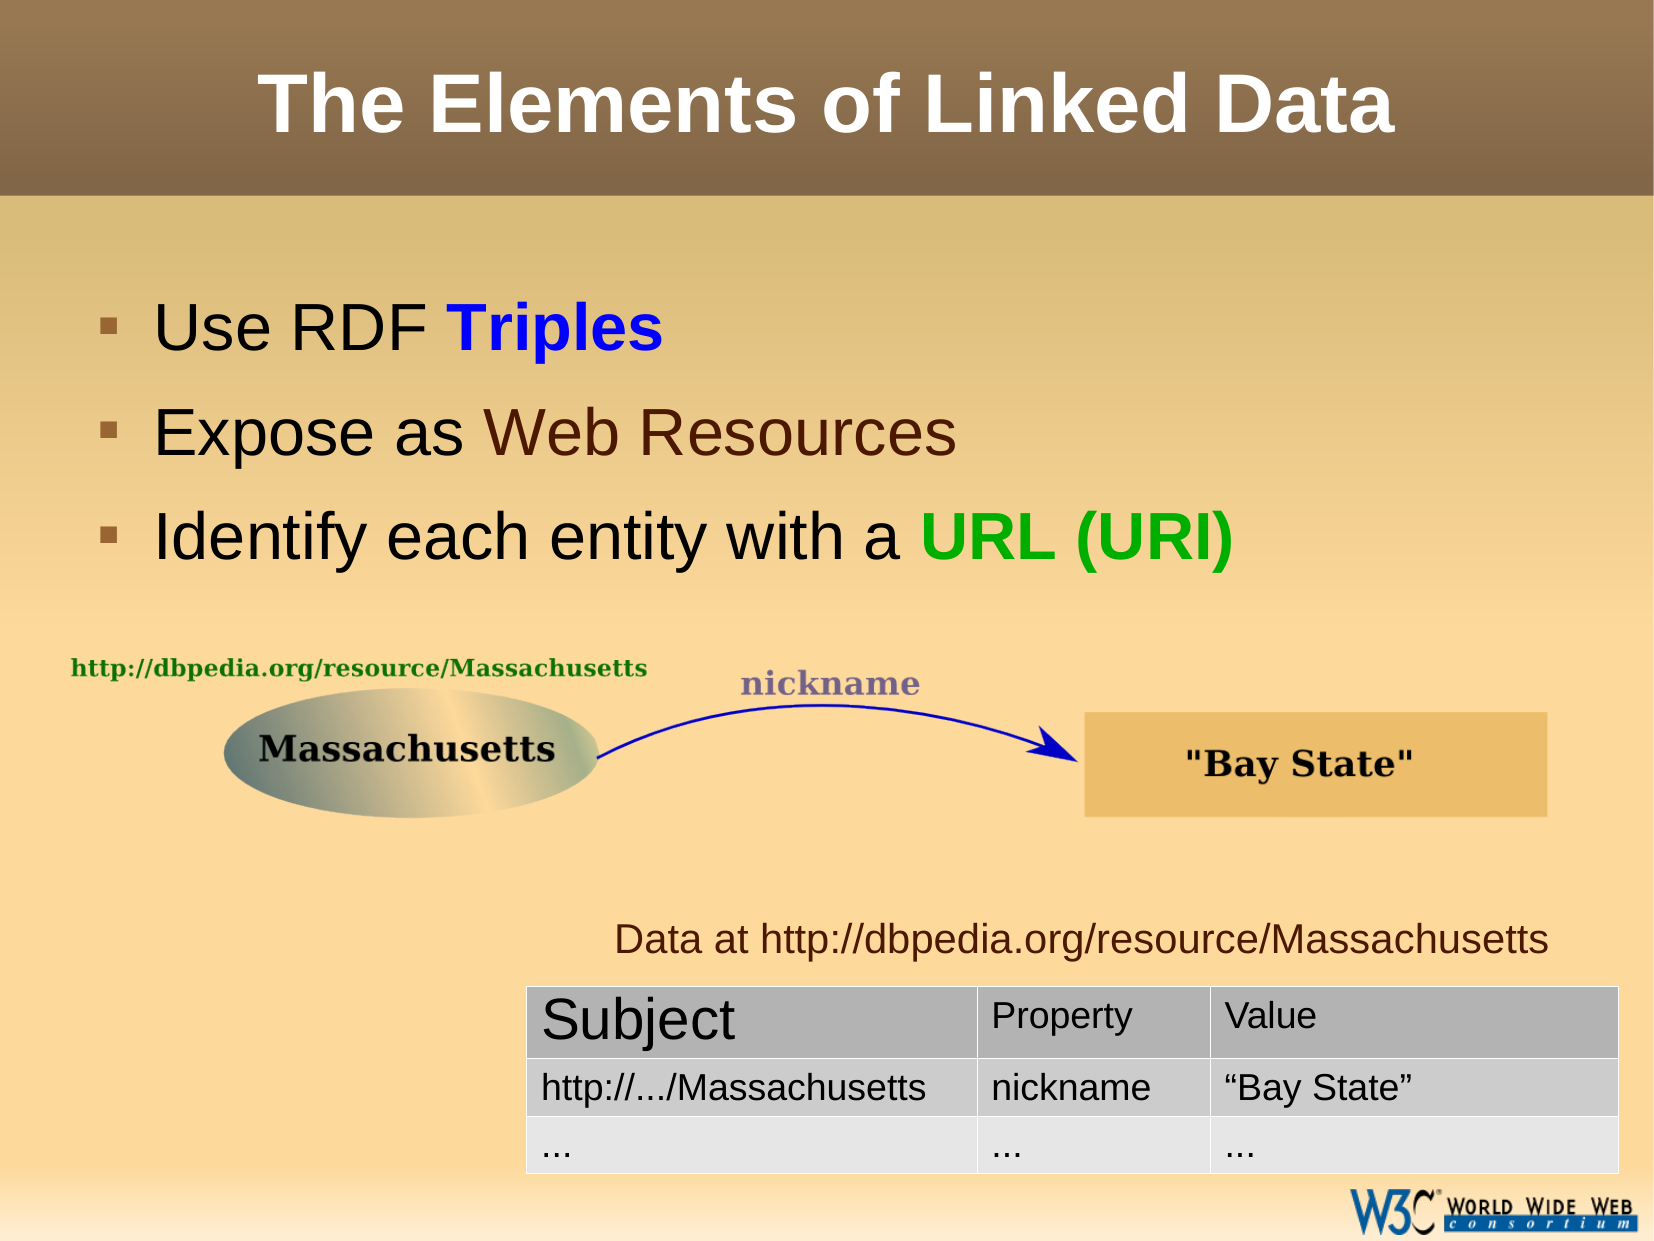

# The Elements of Linked Data
Use RDF Triples
Expose as Web Resources
Identify each entity with a URL (URI)
Data at http://dbpedia.org/resource/Massachusetts
| Subject | Property | Value |
| --- | --- | --- |
| http://.../Massachusetts | nickname | “Bay State” |
| ... | ... | ... |